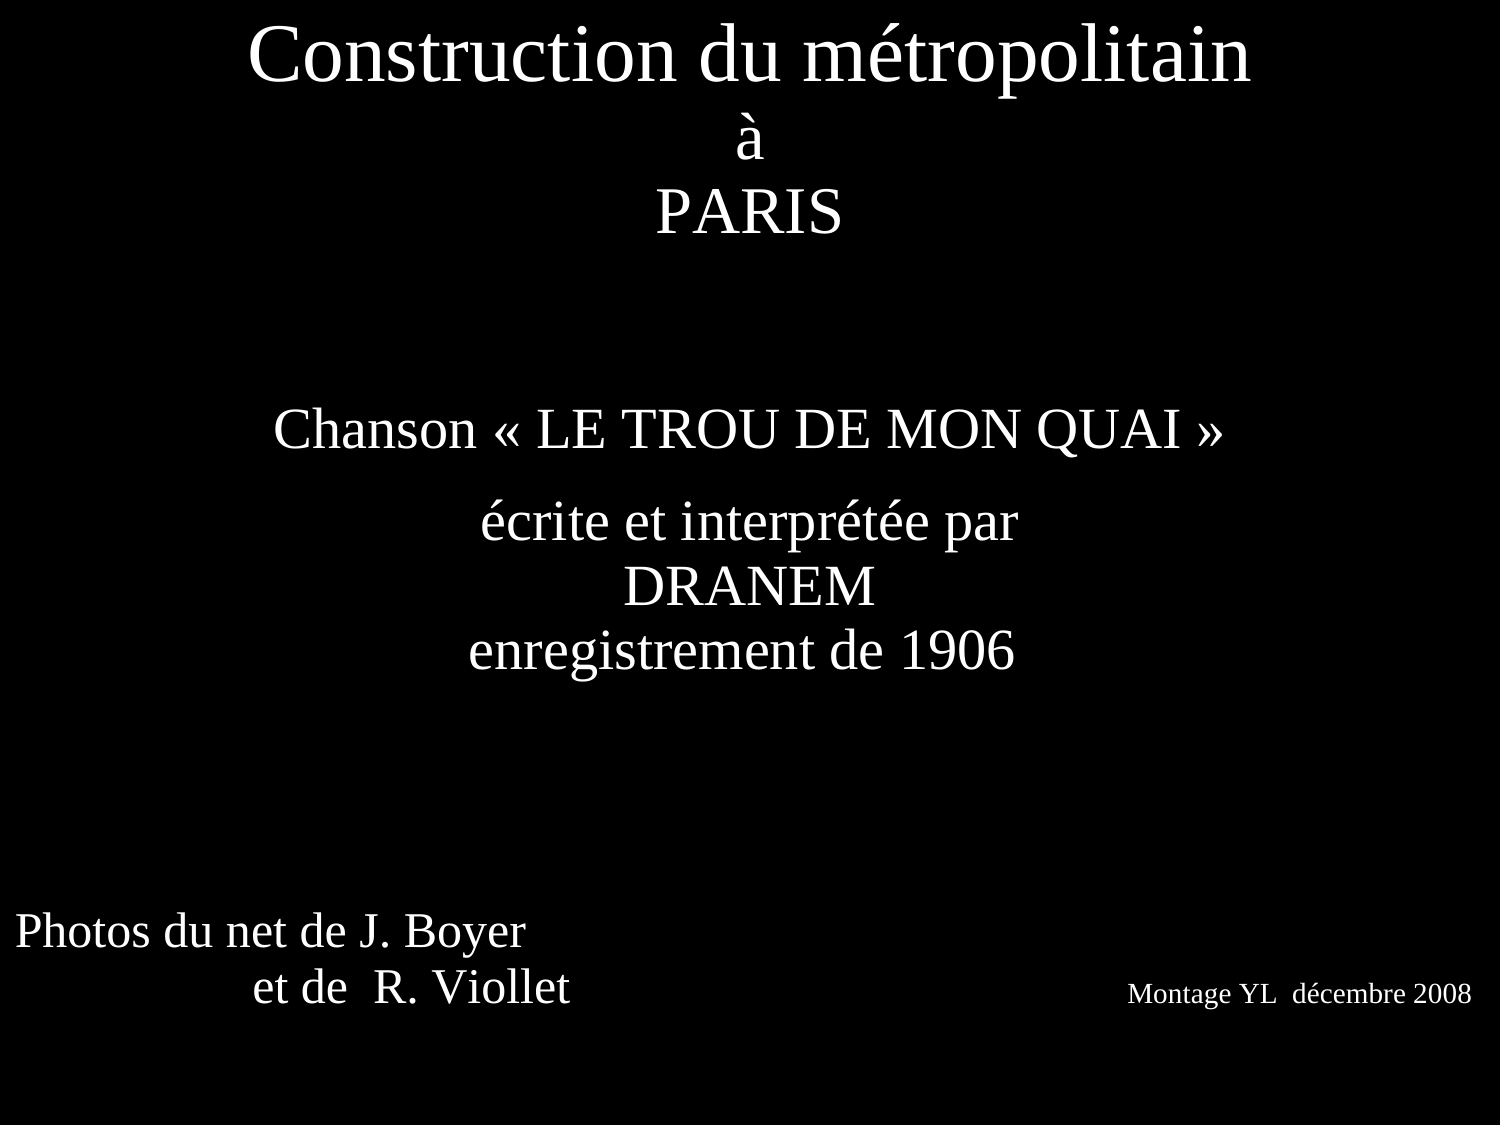

Construction du métropolitain
à
PARIS
Chanson « LE TROU DE MON QUAI »
écrite et interprétée par
DRANEM
enregistrement de 1906
Photos du net de J. Boyer
 et de R. Viollet			 Montage YL décembre 2008